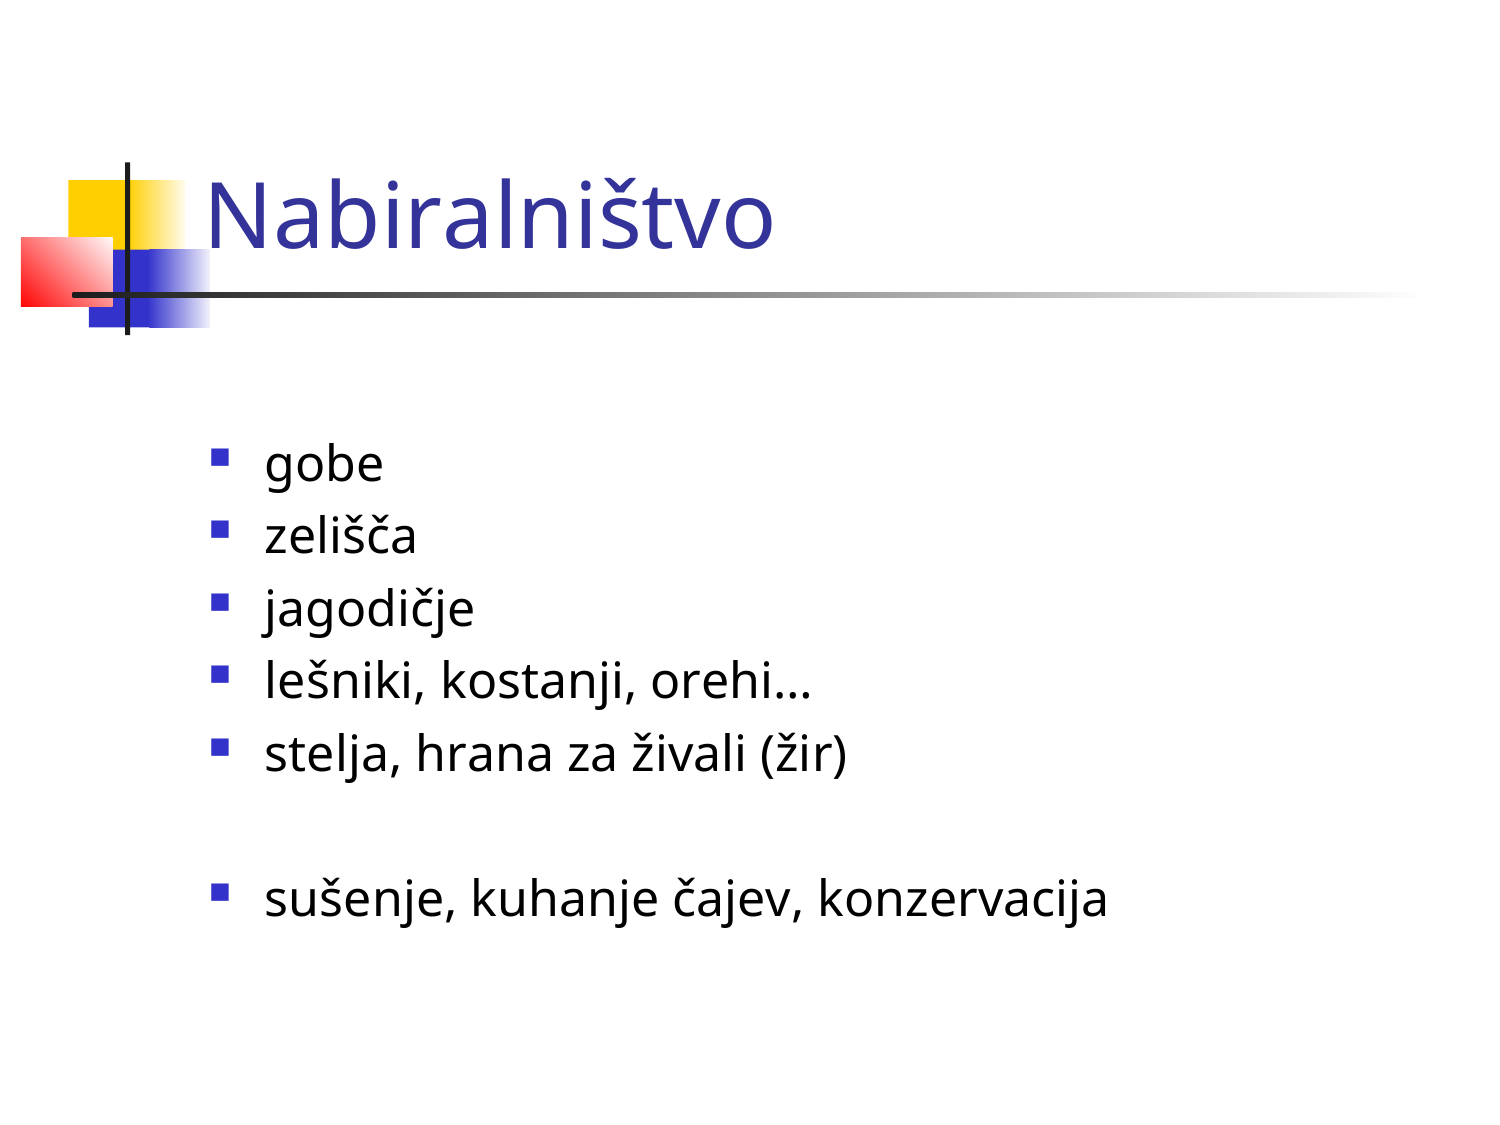

# Nabiralništvo
gobe
zelišča
jagodičje
lešniki, kostanji, orehi…
stelja, hrana za živali (žir)
sušenje, kuhanje čajev, konzervacija